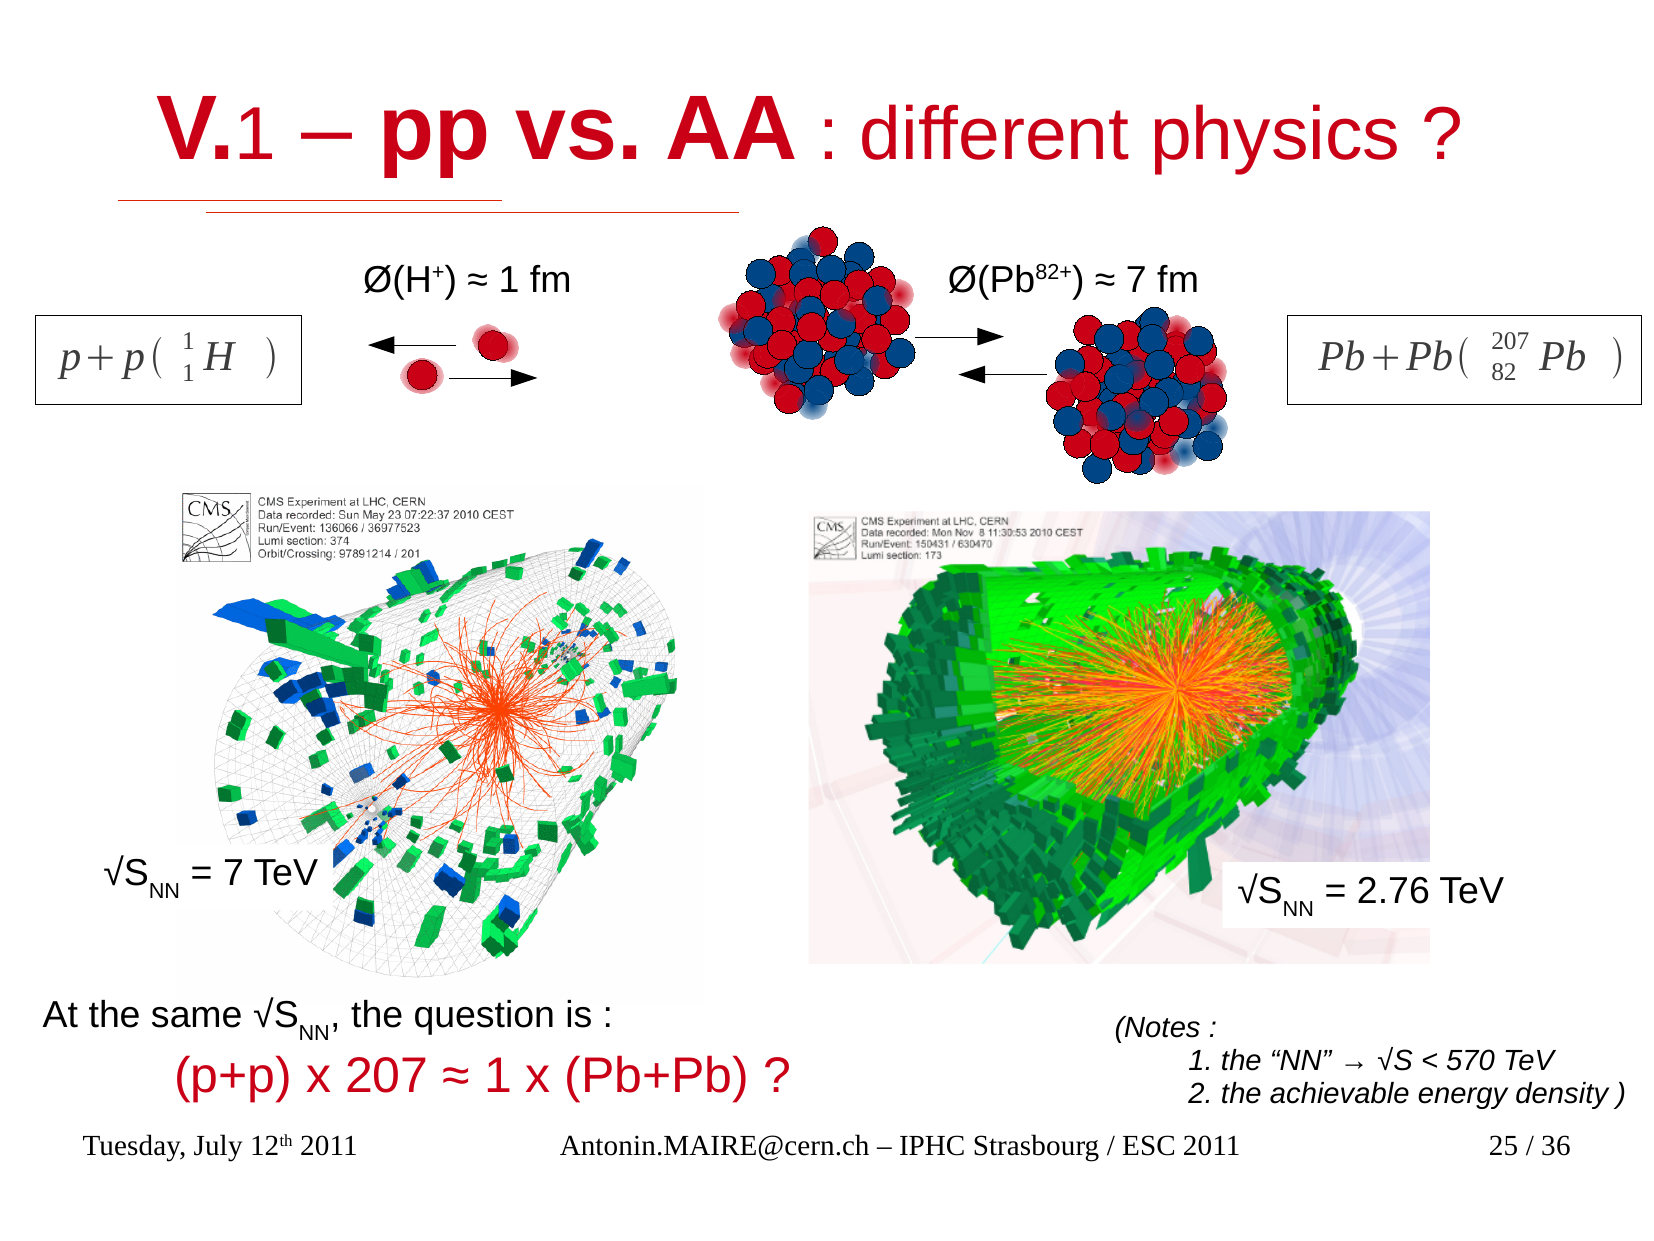

# V.1 – pp vs. AA : different physics ?
Ø(H+) ≈ 1 fm
Ø(Pb82+) ≈ 7 fm
√SNN = 7 TeV
√SNN = 2.76 TeV
At the same √SNN, the question is :
(Notes :
	1. the “NN” → √S < 570 TeV
	2. the achievable energy density )
(p+p) x 207 ≈ 1 x (Pb+Pb) ?
Mon, March 31st, 2008
Antonin Maire - IPHC Strasbourg / AliceWeek Apr. 08
25